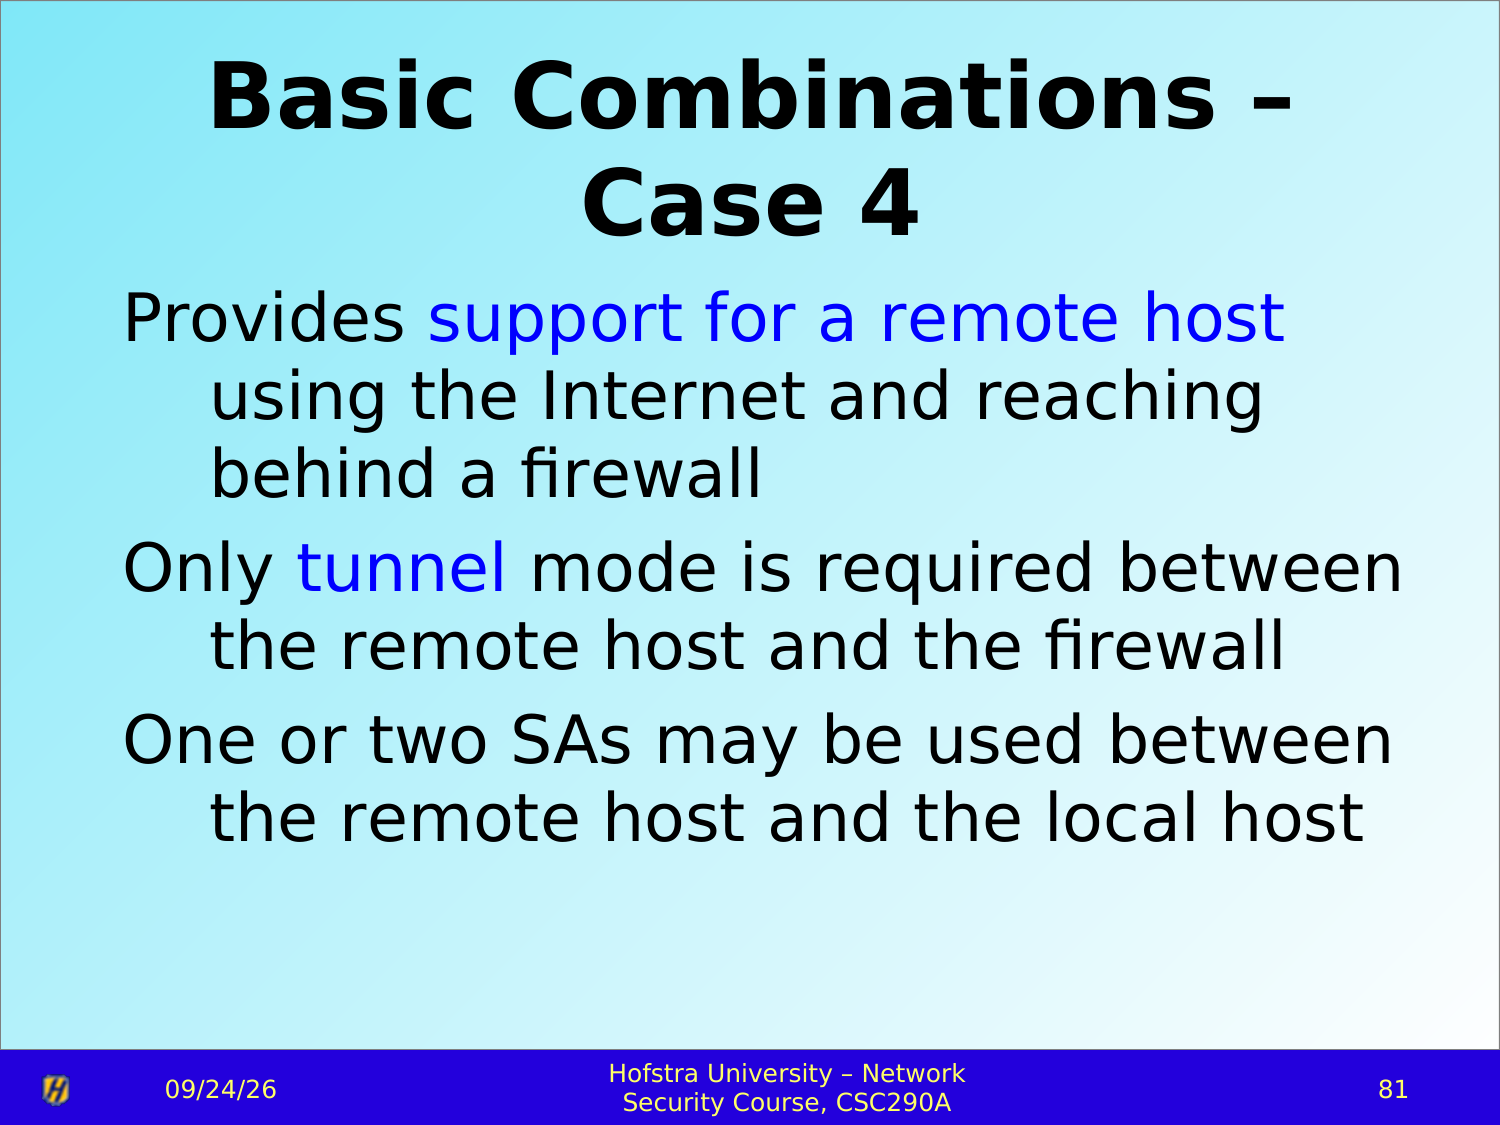

# Basic Combinations – Case 4
Provides support for a remote host using the Internet and reaching behind a firewall
Only tunnel mode is required between the remote host and the firewall
One or two SAs may be used between the remote host and the local host
81